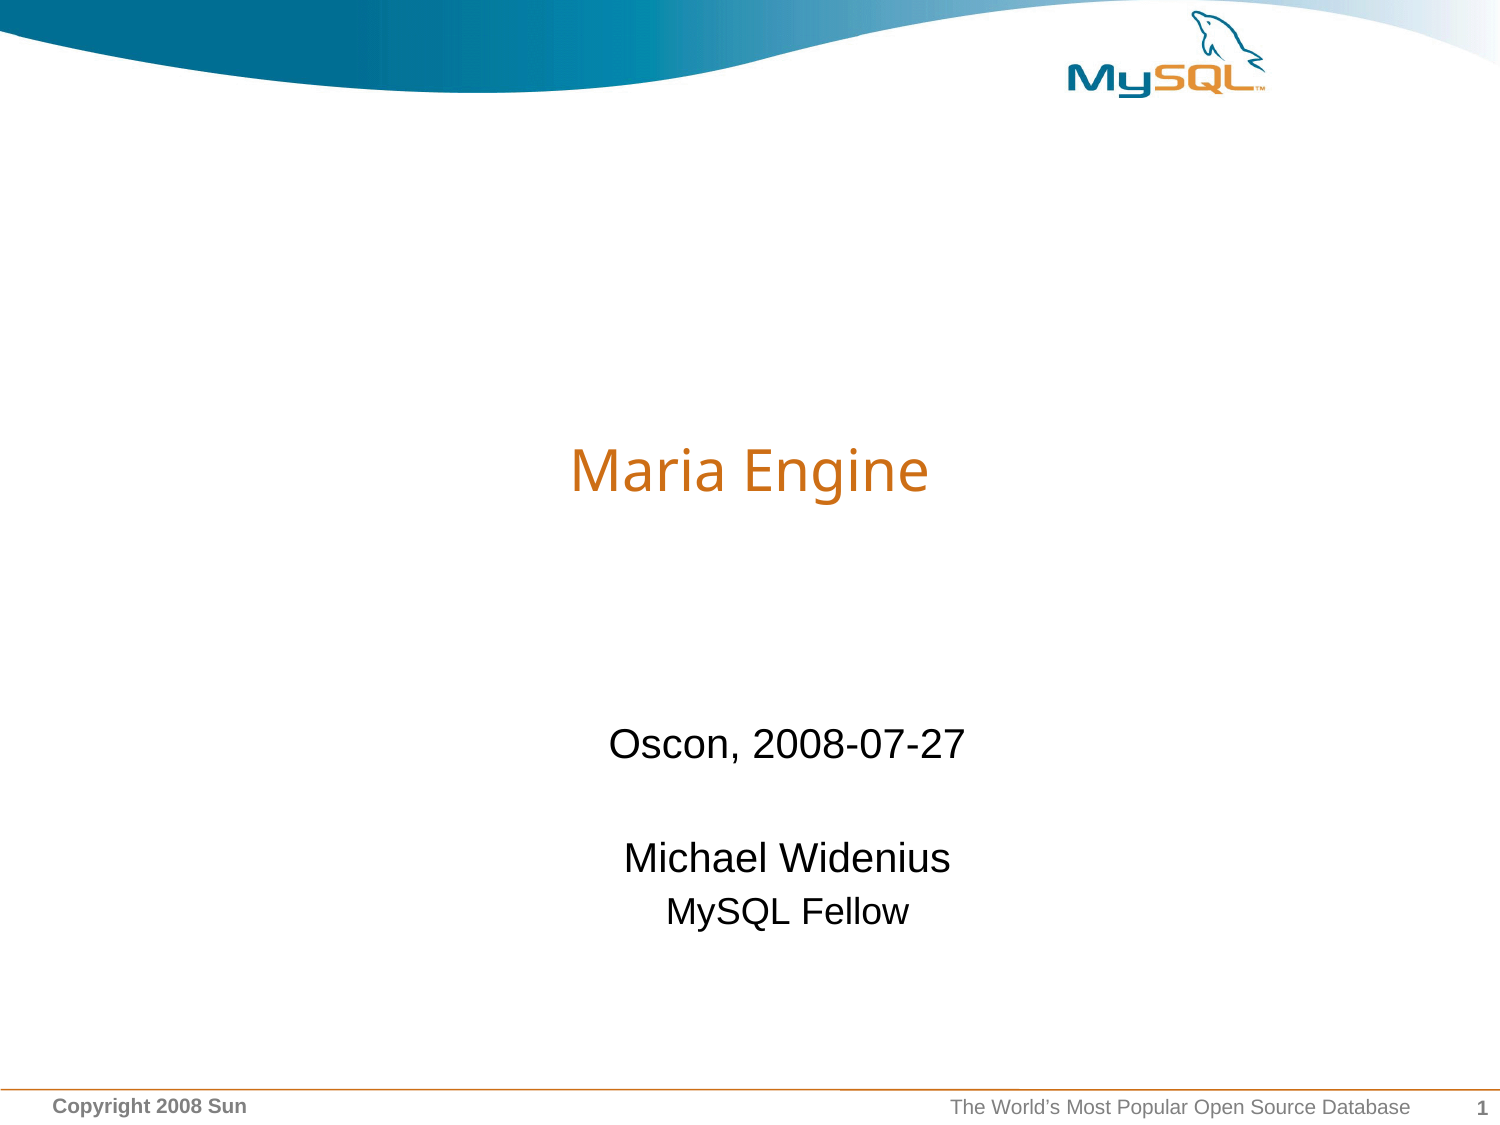

# Maria Engine
Oscon, 2008-07-27
Michael Widenius
MySQL Fellow